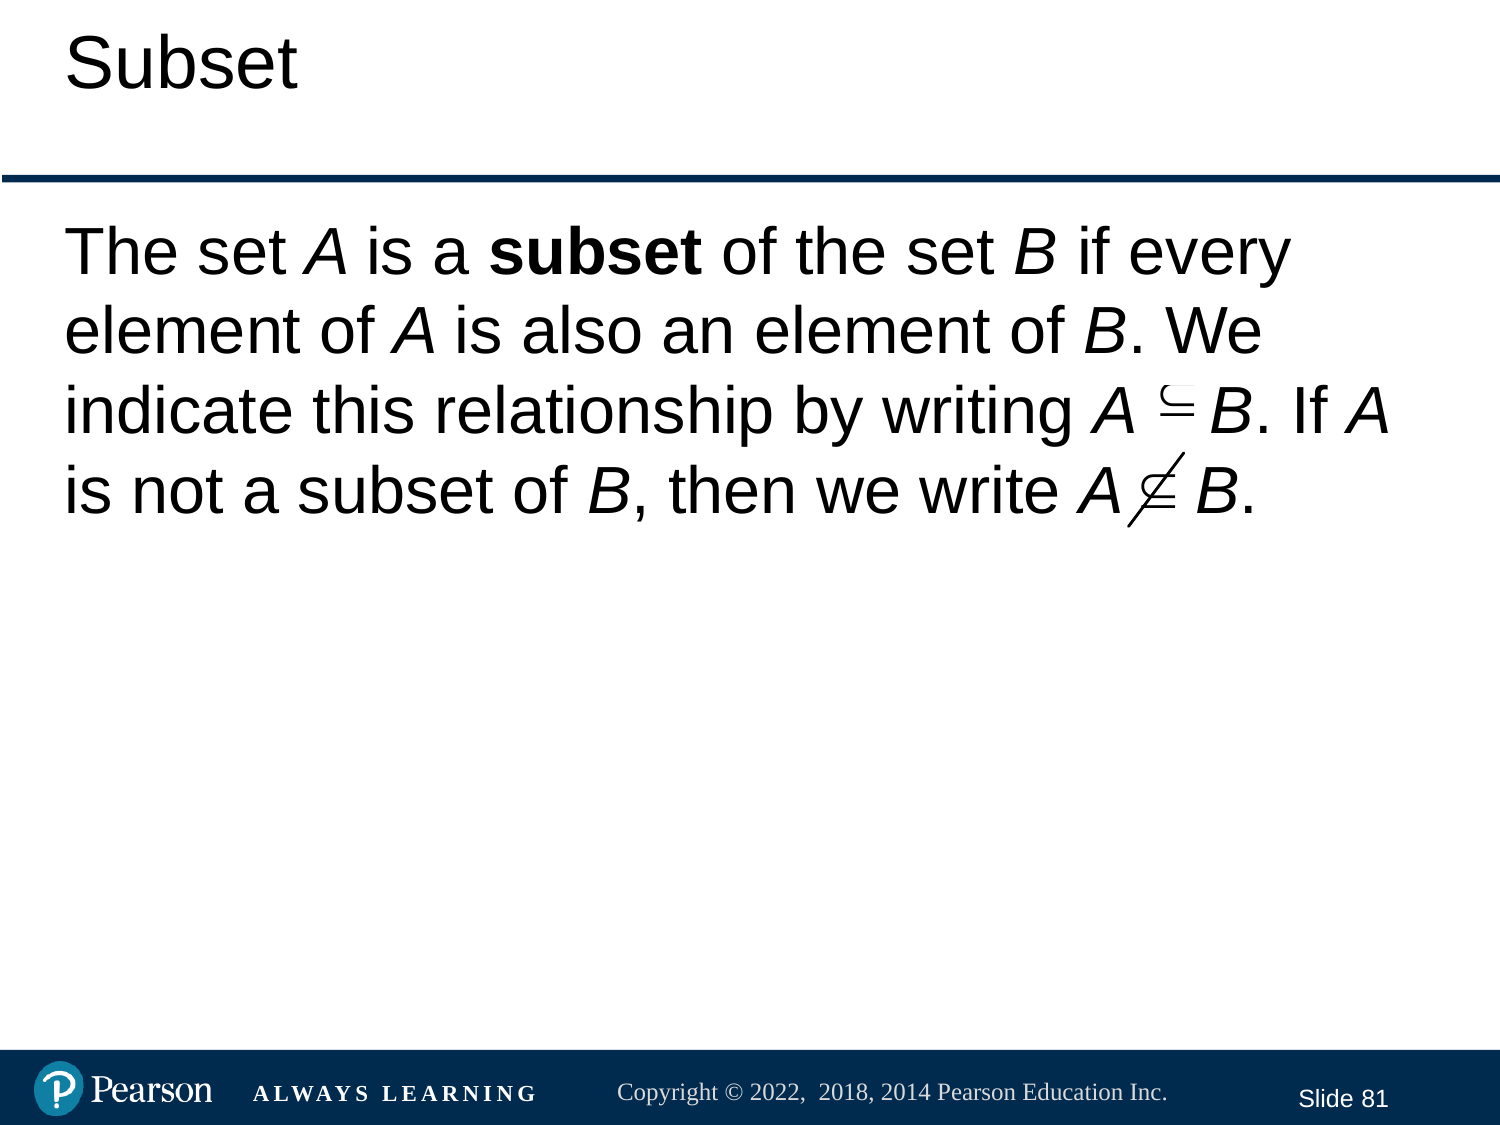

# Subset
The set A is a subset of the set B if every element of A is also an element of B. We indicate this relationship by writing A B. If A is not a subset of B, then we write A B.